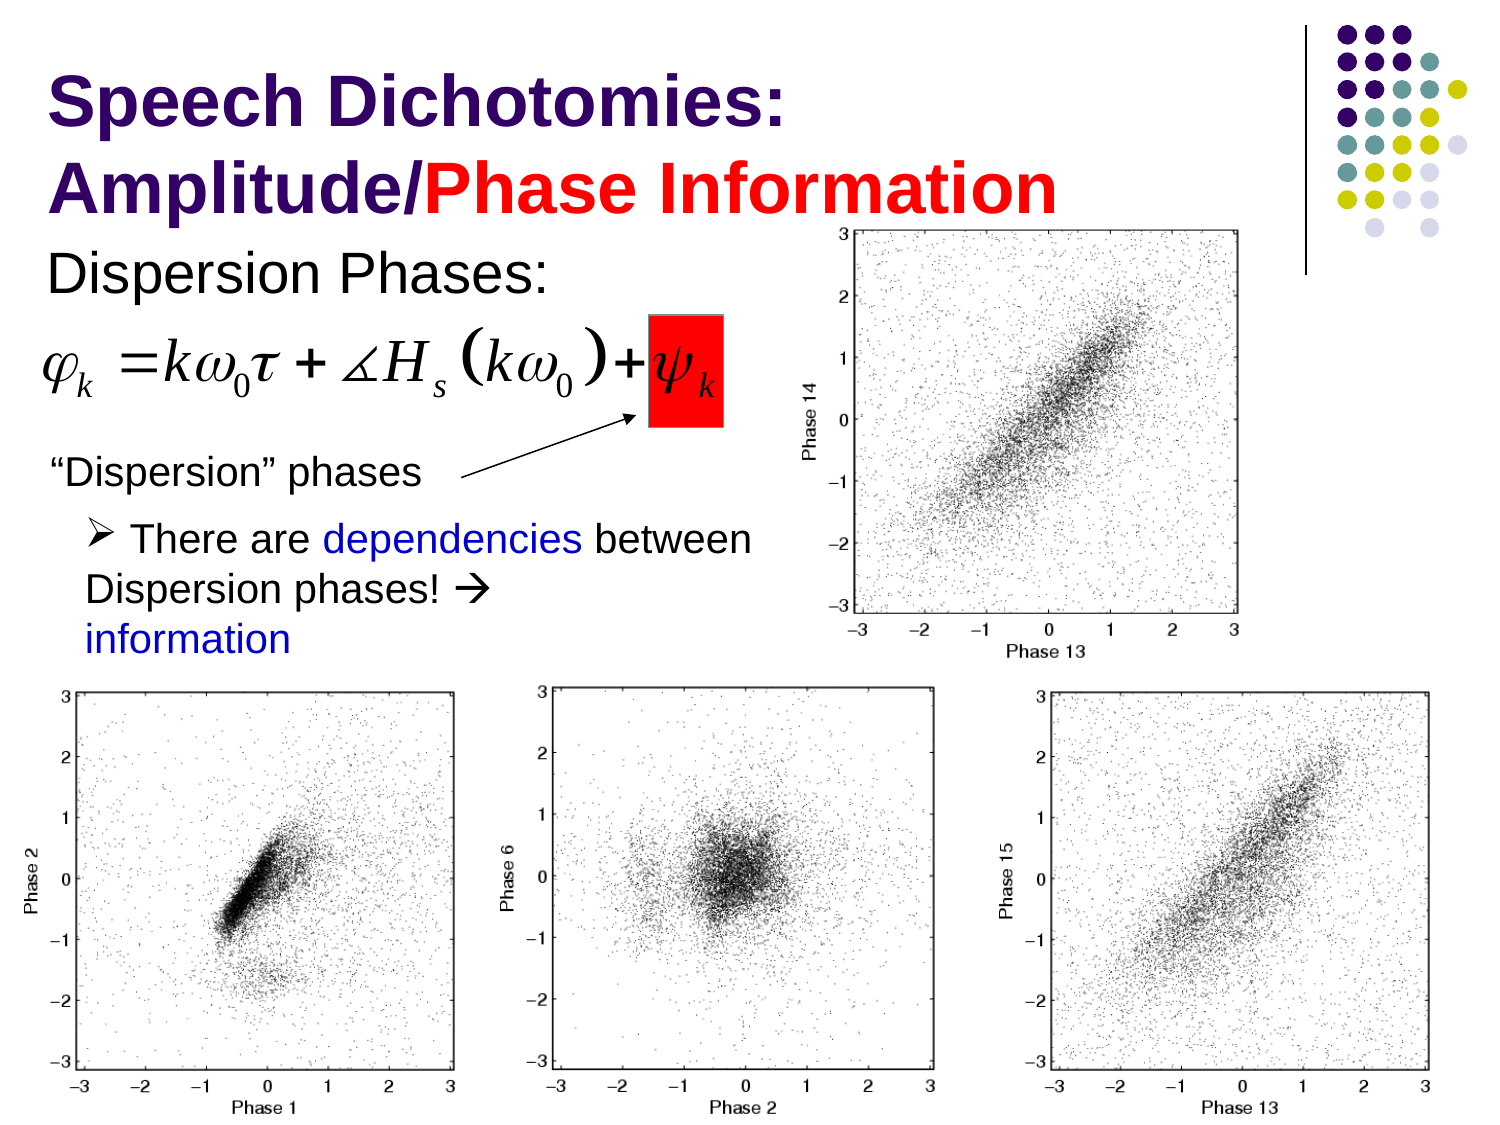

Speech Dichotomies:
Amplitude/Phase Information
# Dispersion Phases:
“Dispersion” phases
 There are dependencies between
Dispersion phases! 
information